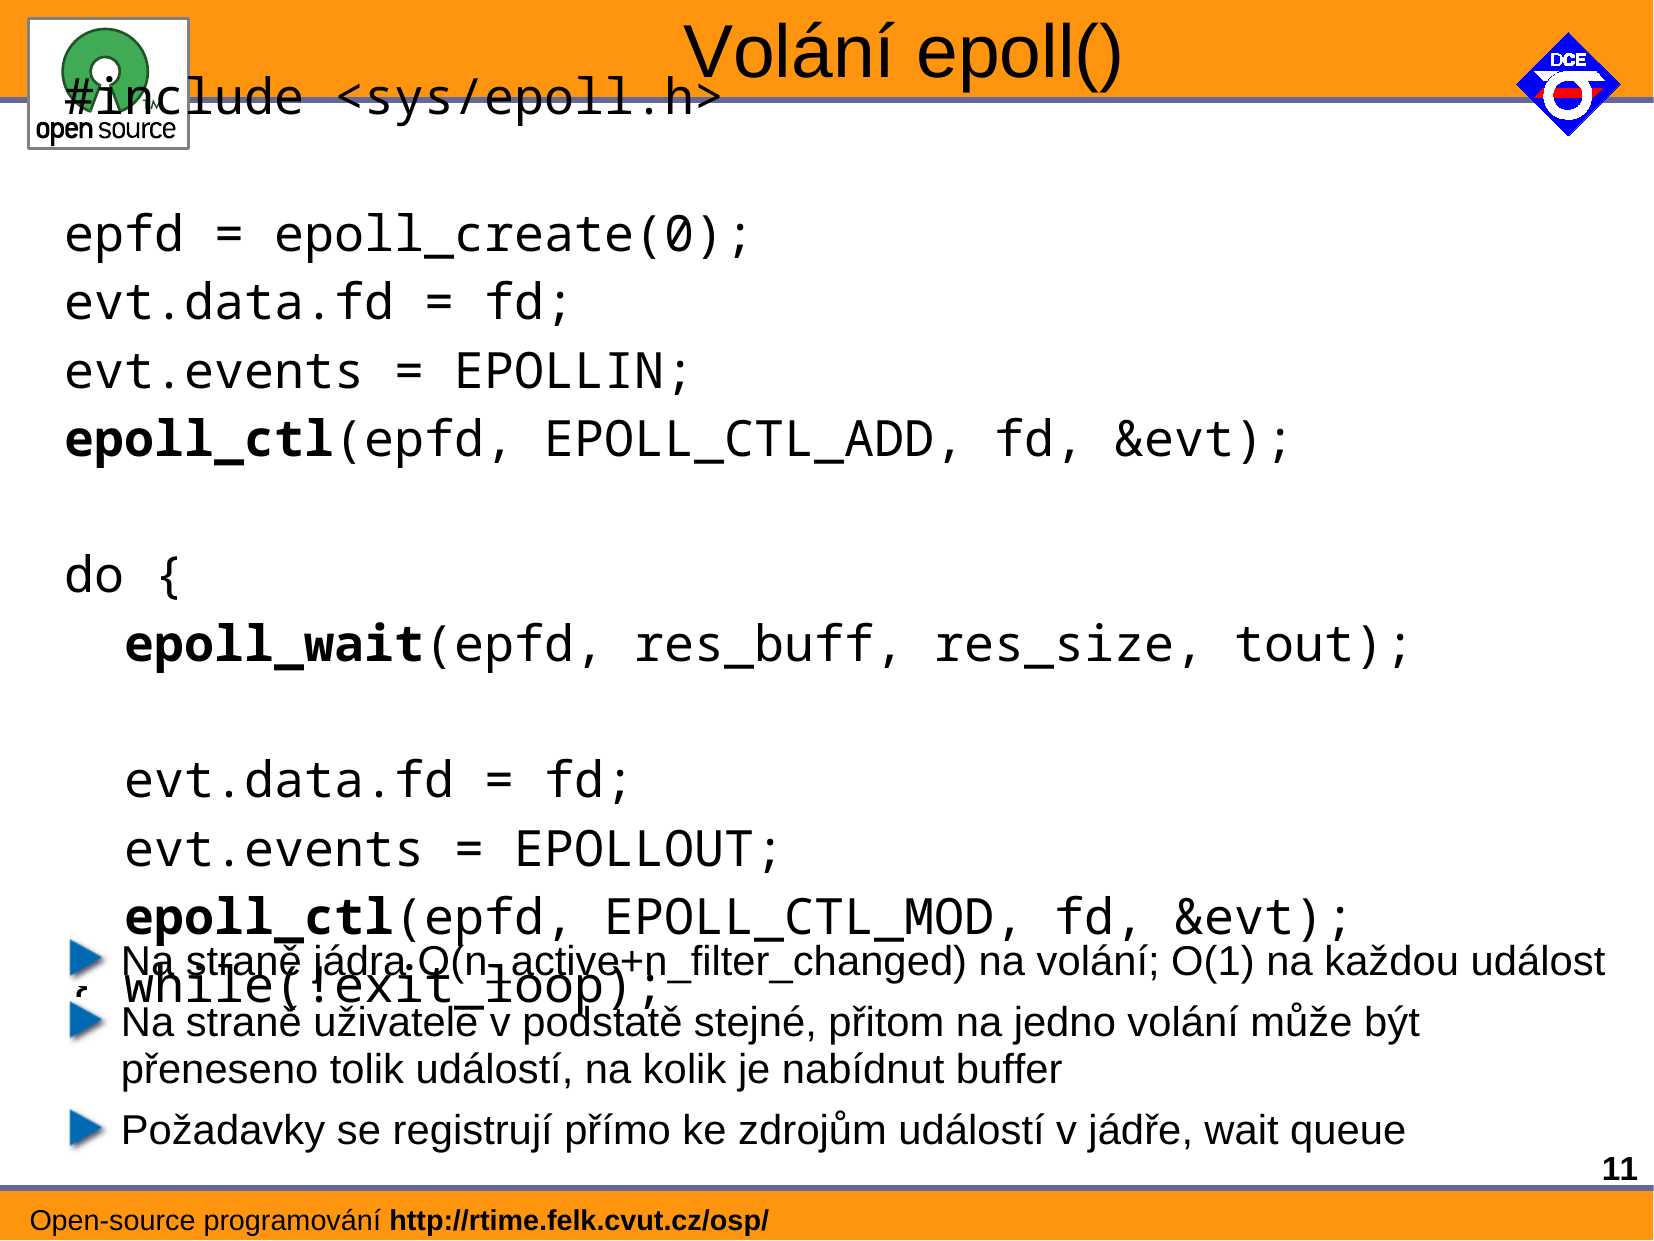

# Volání epoll()
#include <sys/epoll.h>
epfd = epoll_create(0);
evt.data.fd = fd;
evt.events = EPOLLIN;
epoll_ctl(epfd, EPOLL_CTL_ADD, fd, &evt);
do {
 epoll_wait(epfd, res_buff, res_size, tout);
 evt.data.fd = fd;
 evt.events = EPOLLOUT;
 epoll_ctl(epfd, EPOLL_CTL_MOD, fd, &evt);
} while(!exit_loop);
Na straně jádra O(n_active+n_filter_changed) na volání; O(1) na každou událost
Na straně uživatele v podstatě stejné, přitom na jedno volání může být přeneseno tolik událostí, na kolik je nabídnut buffer
Požadavky se registrují přímo ke zdrojům událostí v jádře, wait queue